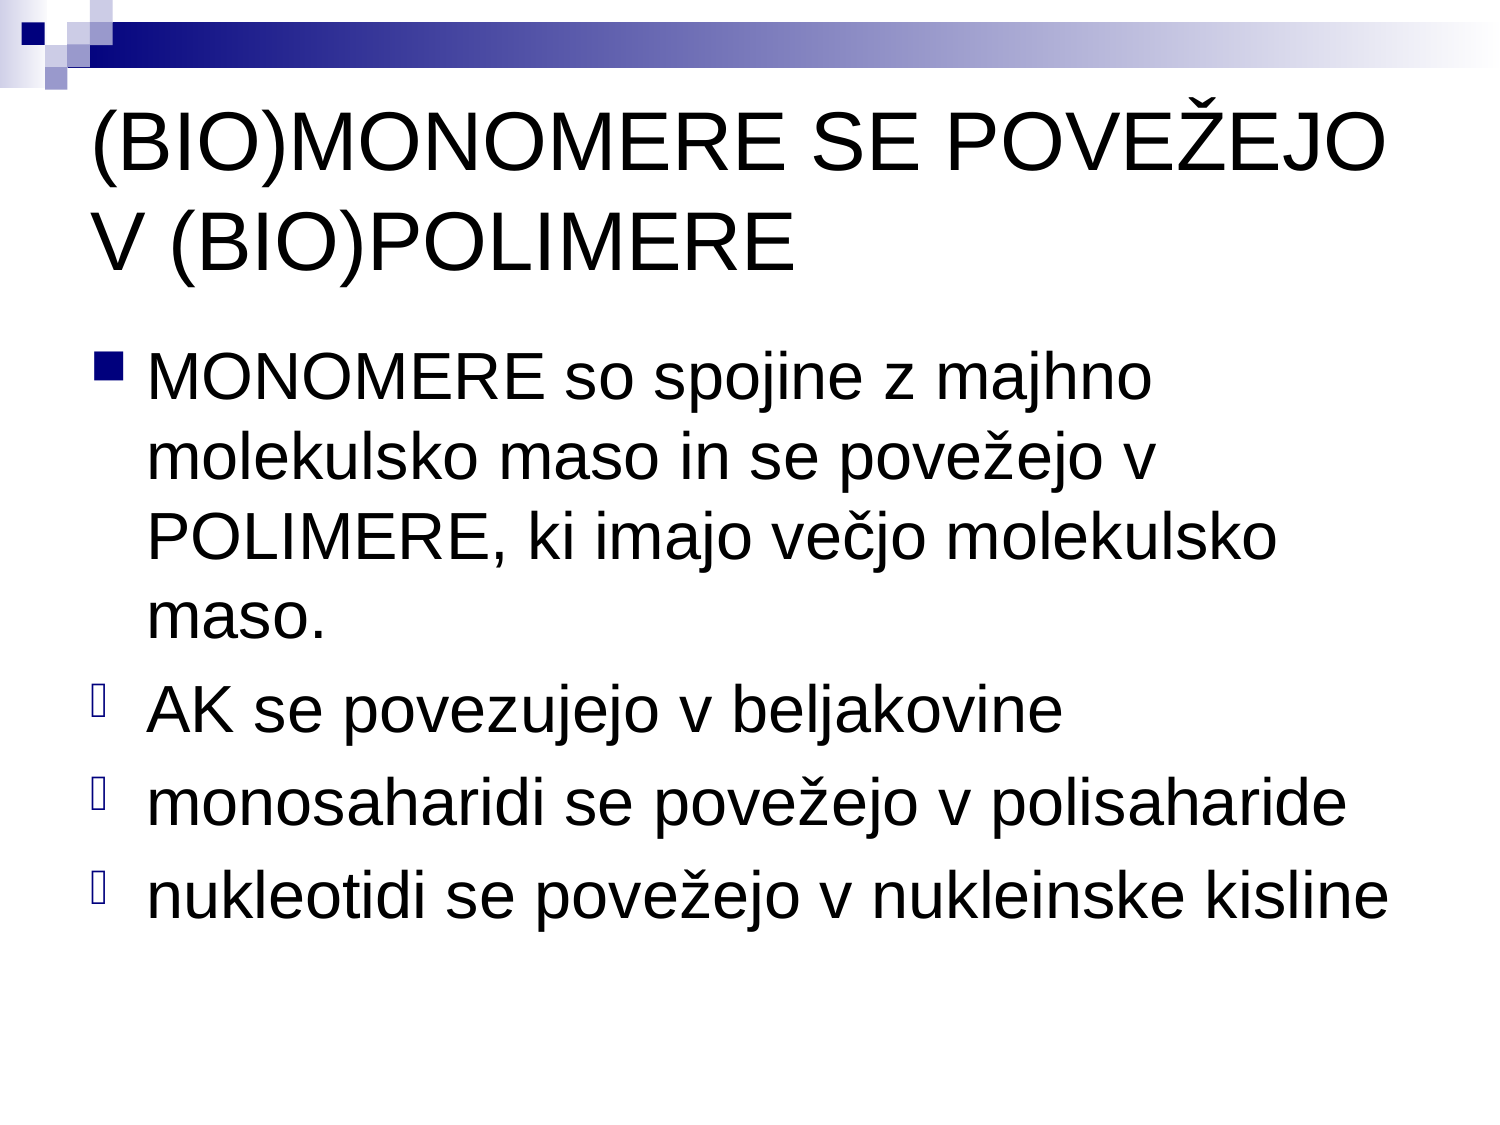

# (BIO)MONOMERE SE POVEŽEJO V (BIO)POLIMERE
MONOMERE so spojine z majhno molekulsko maso in se povežejo v POLIMERE, ki imajo večjo molekulsko maso.
AK se povezujejo v beljakovine
monosaharidi se povežejo v polisaharide
nukleotidi se povežejo v nukleinske kisline